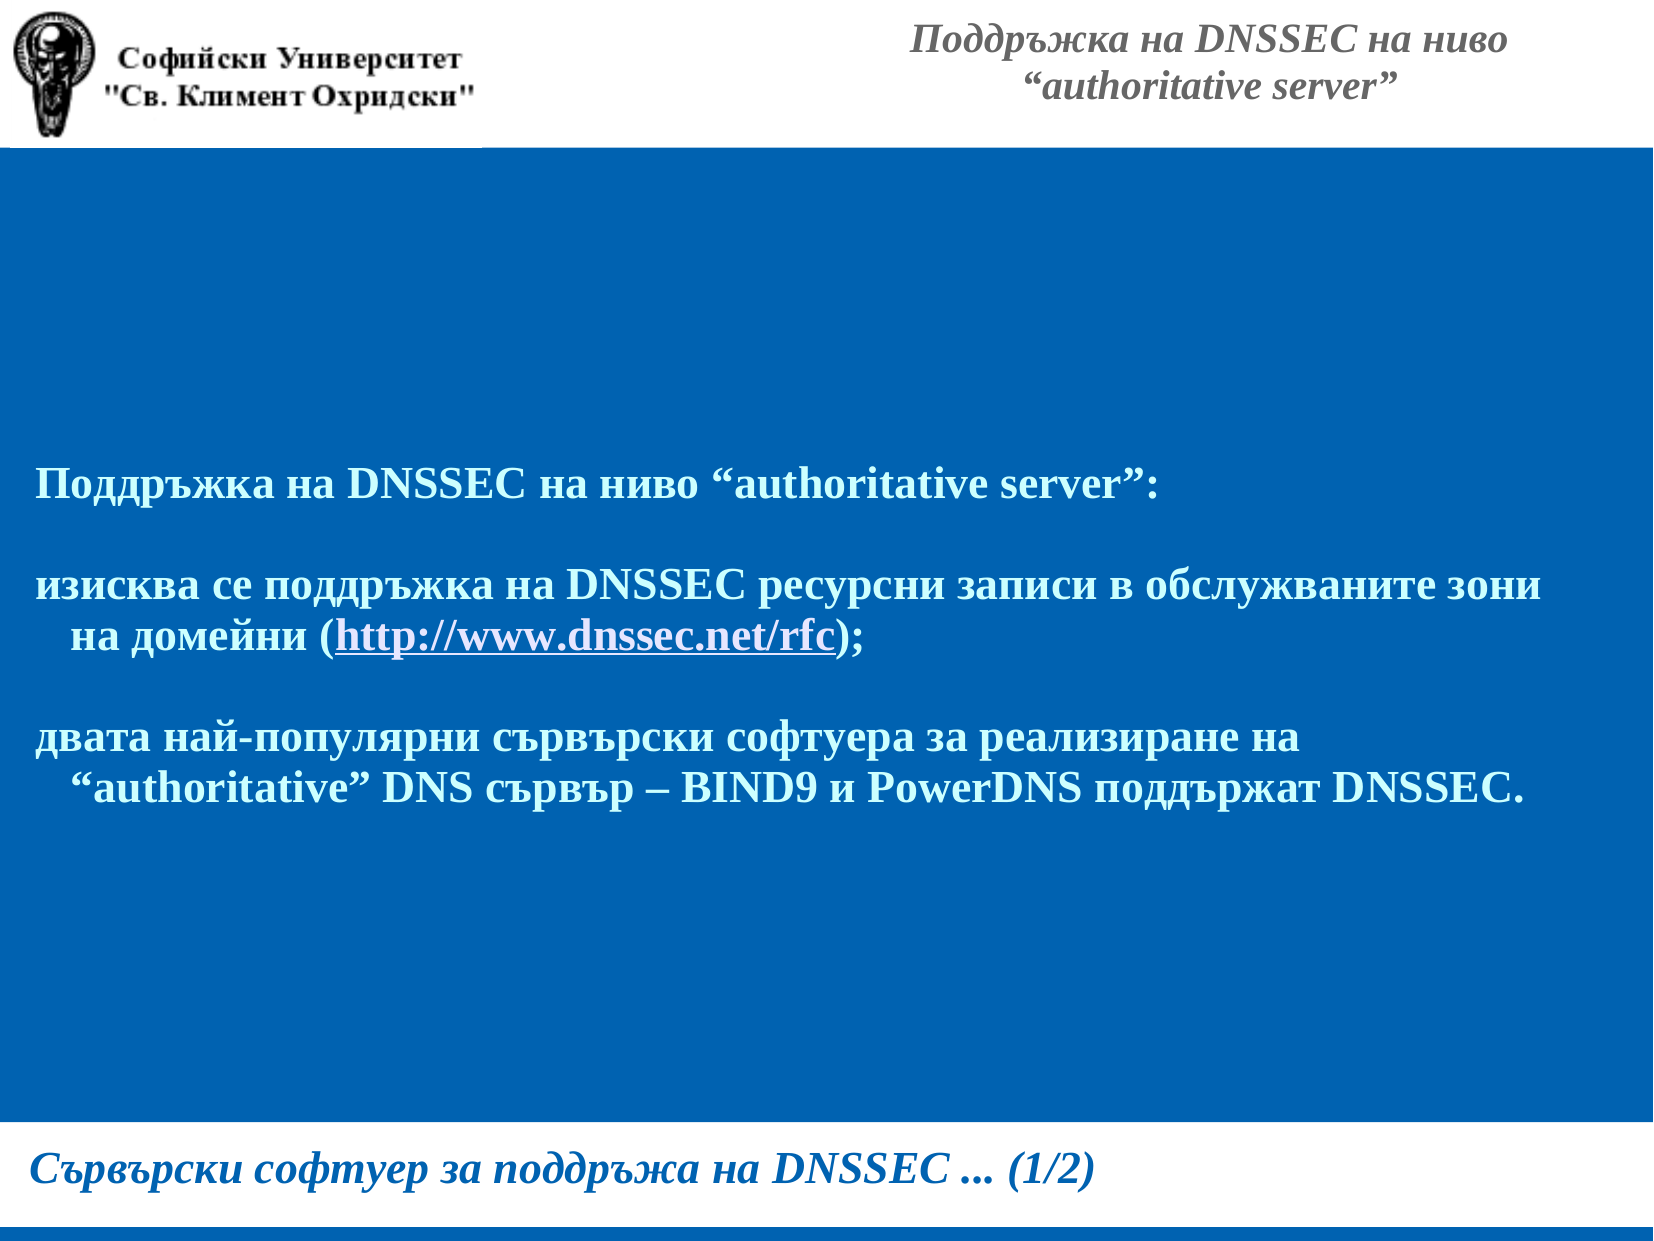

# Поддръжка на DNSSEC на ниво “authoritative server”
Поддръжка на DNSSEC на ниво “authoritative server”:
изисква се поддръжка на DNSSEC ресурсни записи в обслужваните зони на домейни (http://www.dnssec.net/rfc);
двата най-популярни сървърски софтуера за реализиране на “authoritative” DNS сървър – BIND9 и PowerDNS поддържат DNSSEC.
Сървърски софтуер за поддръжа на DNSSEC ... (1/2)